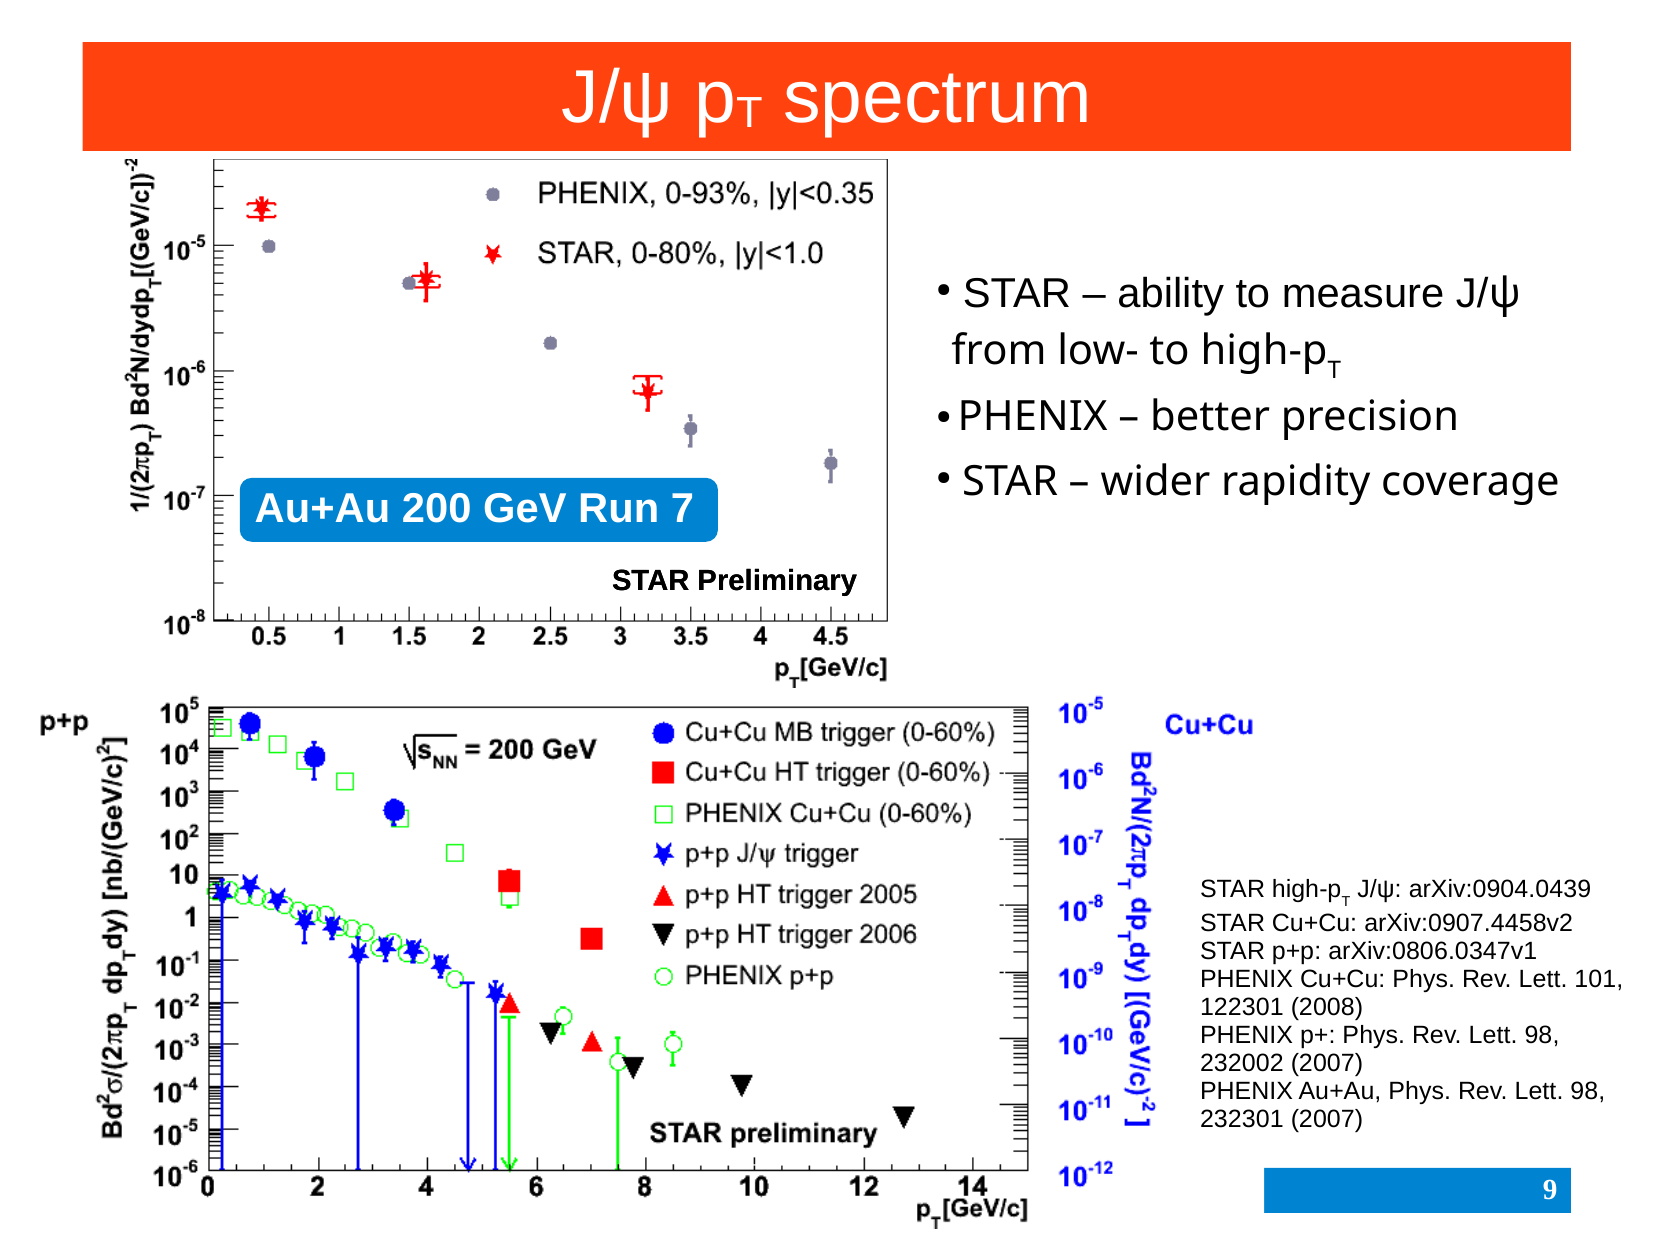

# J/ψ pT spectrum
 STAR – ability to measure J/ψ
from low- to high-pT
 PHENIX – better precision
 STAR – wider rapidity coverage
Au+Au 200 GeV Run 7
STAR Preliminary
STAR Preliminary
STAR high-pT J/ψ: arXiv:0904.0439
STAR Cu+Cu: arXiv:0907.4458v2
STAR p+p: arXiv:0806.0347v1
PHENIX Cu+Cu: Phys. Rev. Lett. 101,
122301 (2008)
PHENIX p+: Phys. Rev. Lett. 98,
232002 (2007)
PHENIX Au+Au, Phys. Rev. Lett. 98,
232301 (2007)
Daniel Kikoła, DNP 2009
9